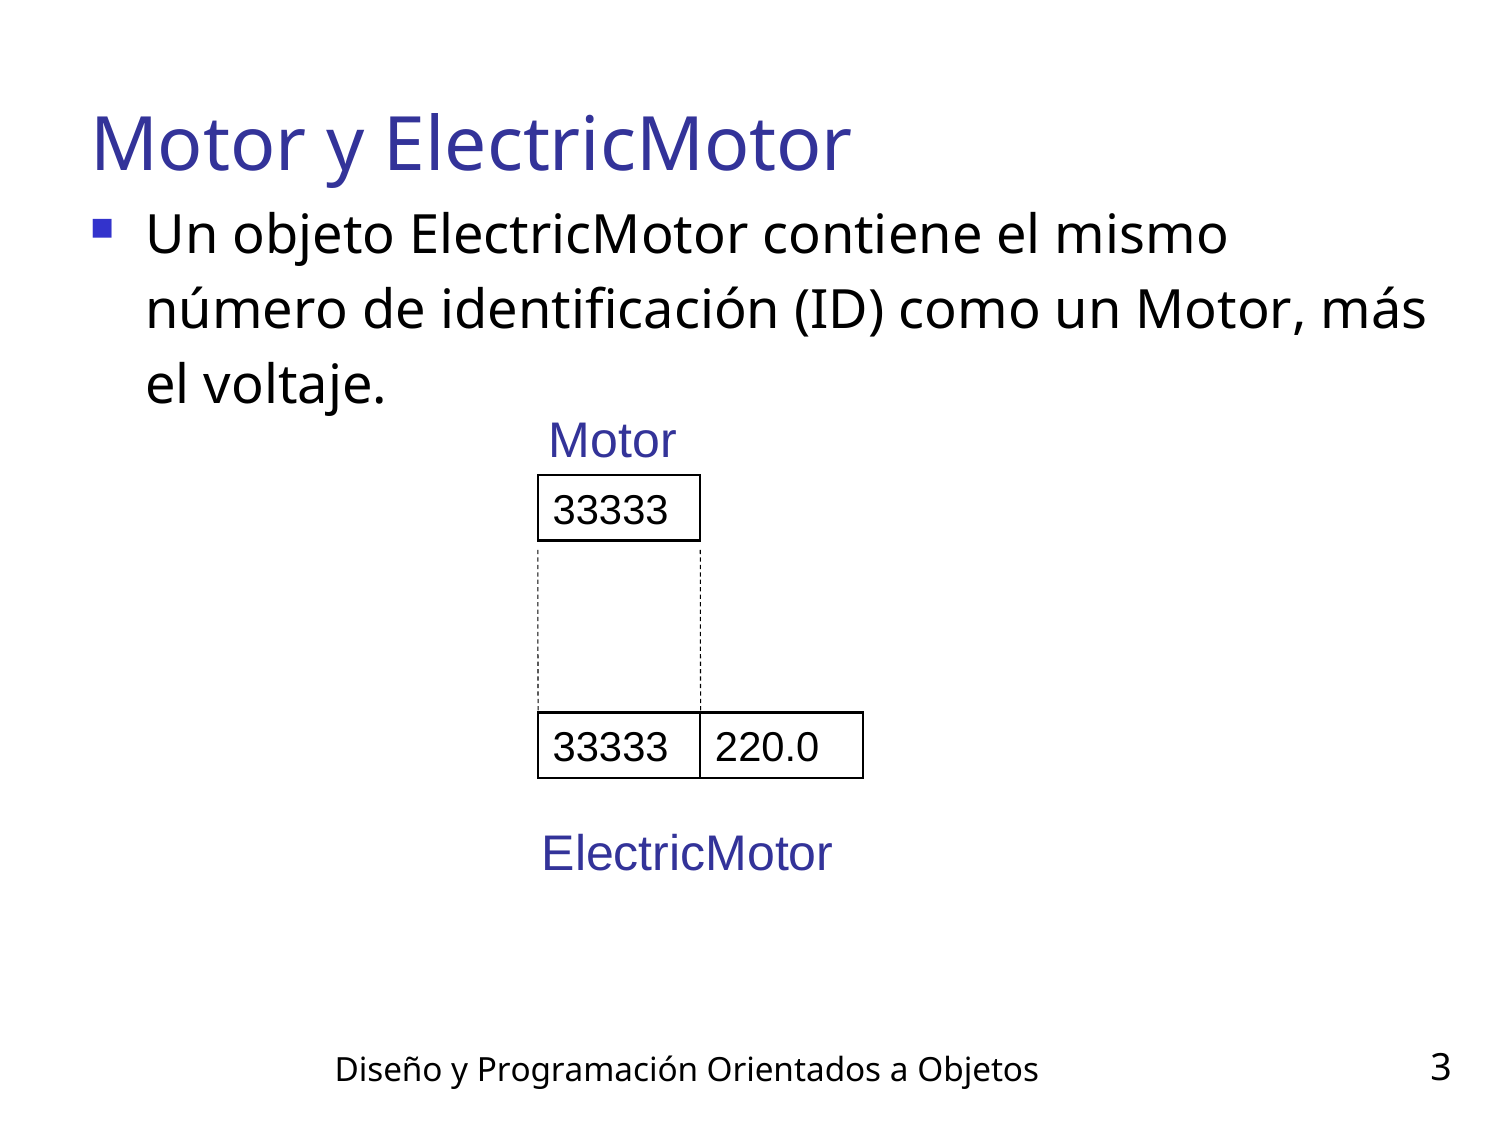

# Motor y ElectricMotor
Un objeto ElectricMotor contiene el mismo número de identificación (ID) como un Motor, más el voltaje.
Motor
33333
33333
220.0
ElectricMotor
Diseño y Programación Orientados a Objetos
3